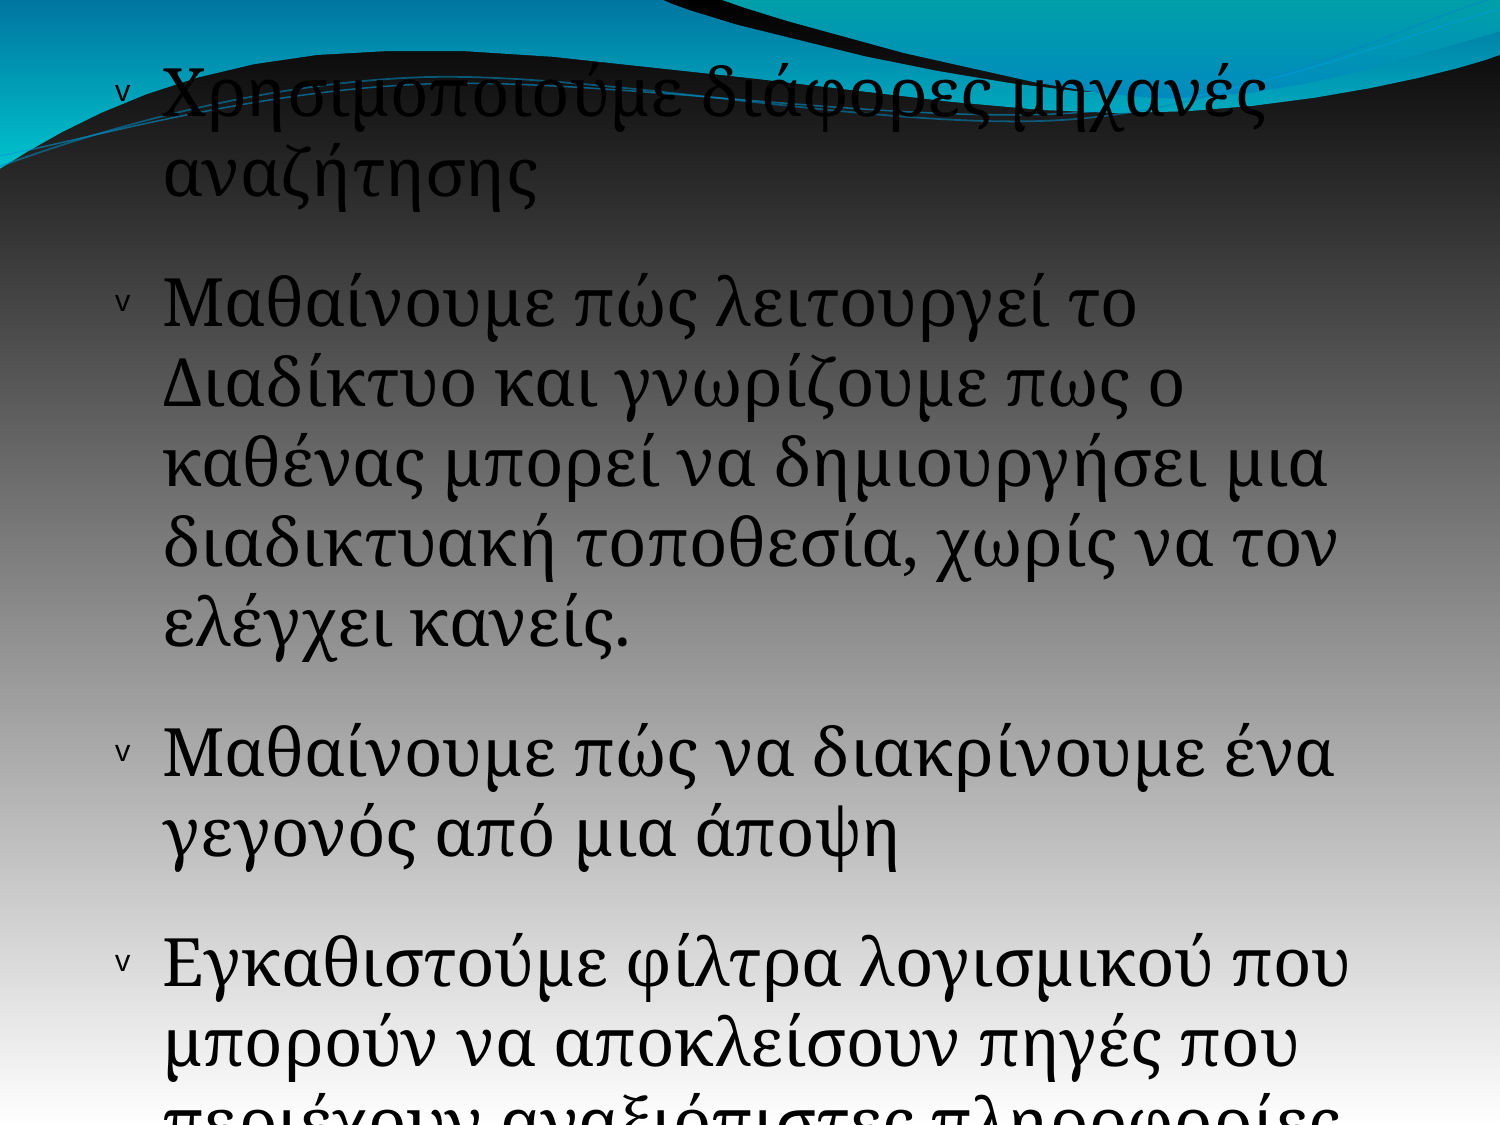

Χρησιμοποιούμε διάφορες μηχανές αναζήτησης
Μαθαίνουμε πώς λειτουργεί το Διαδίκτυο και γνωρίζουμε πως ο καθένας μπορεί να δημιουργήσει μια διαδικτυακή τοποθεσία, χωρίς να τον ελέγχει κανείς.
Μαθαίνουμε πώς να διακρίνουμε ένα γεγονός από μια άποψη
Εγκαθιστούμε φίλτρα λογισμικού που μπορούν να αποκλείσουν πηγές που περιέχουν αναξιόπιστες πληροφορίες